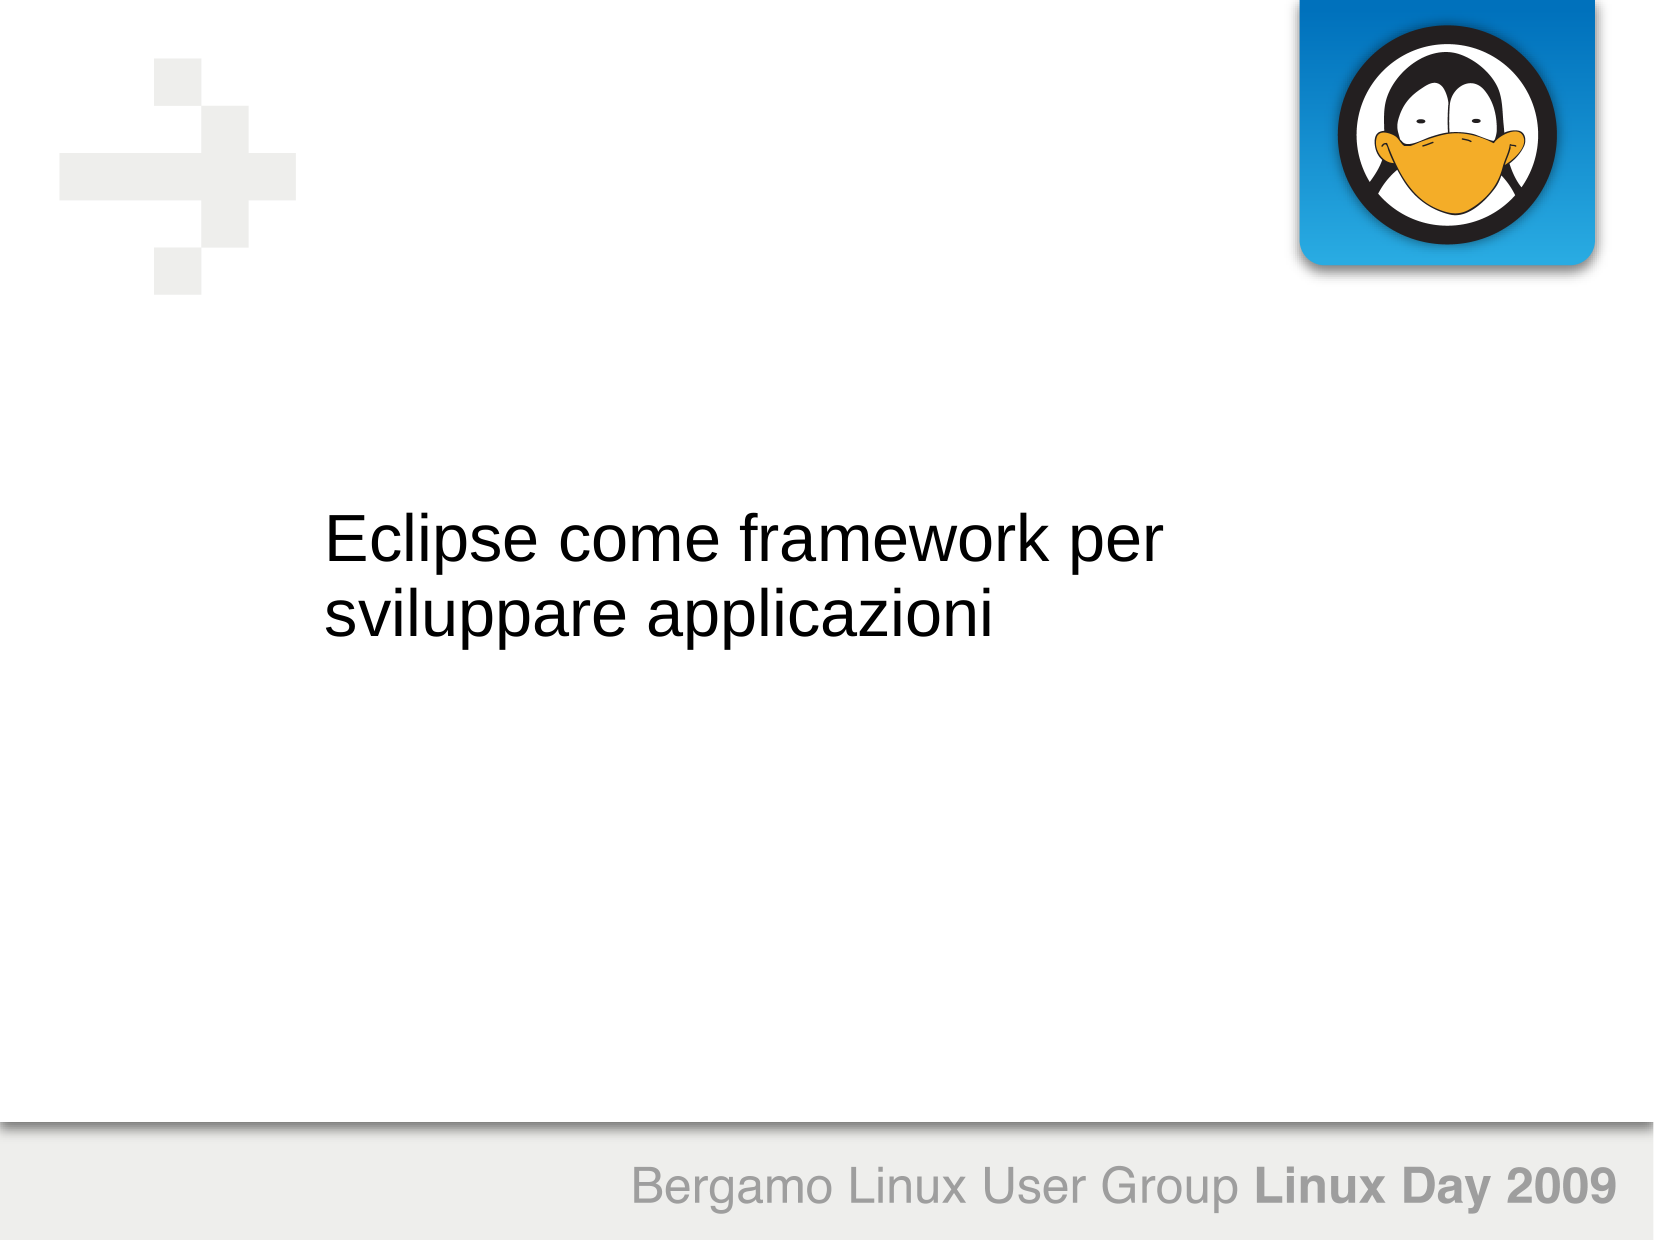

# Eclipse come framework per sviluppare applicazioni